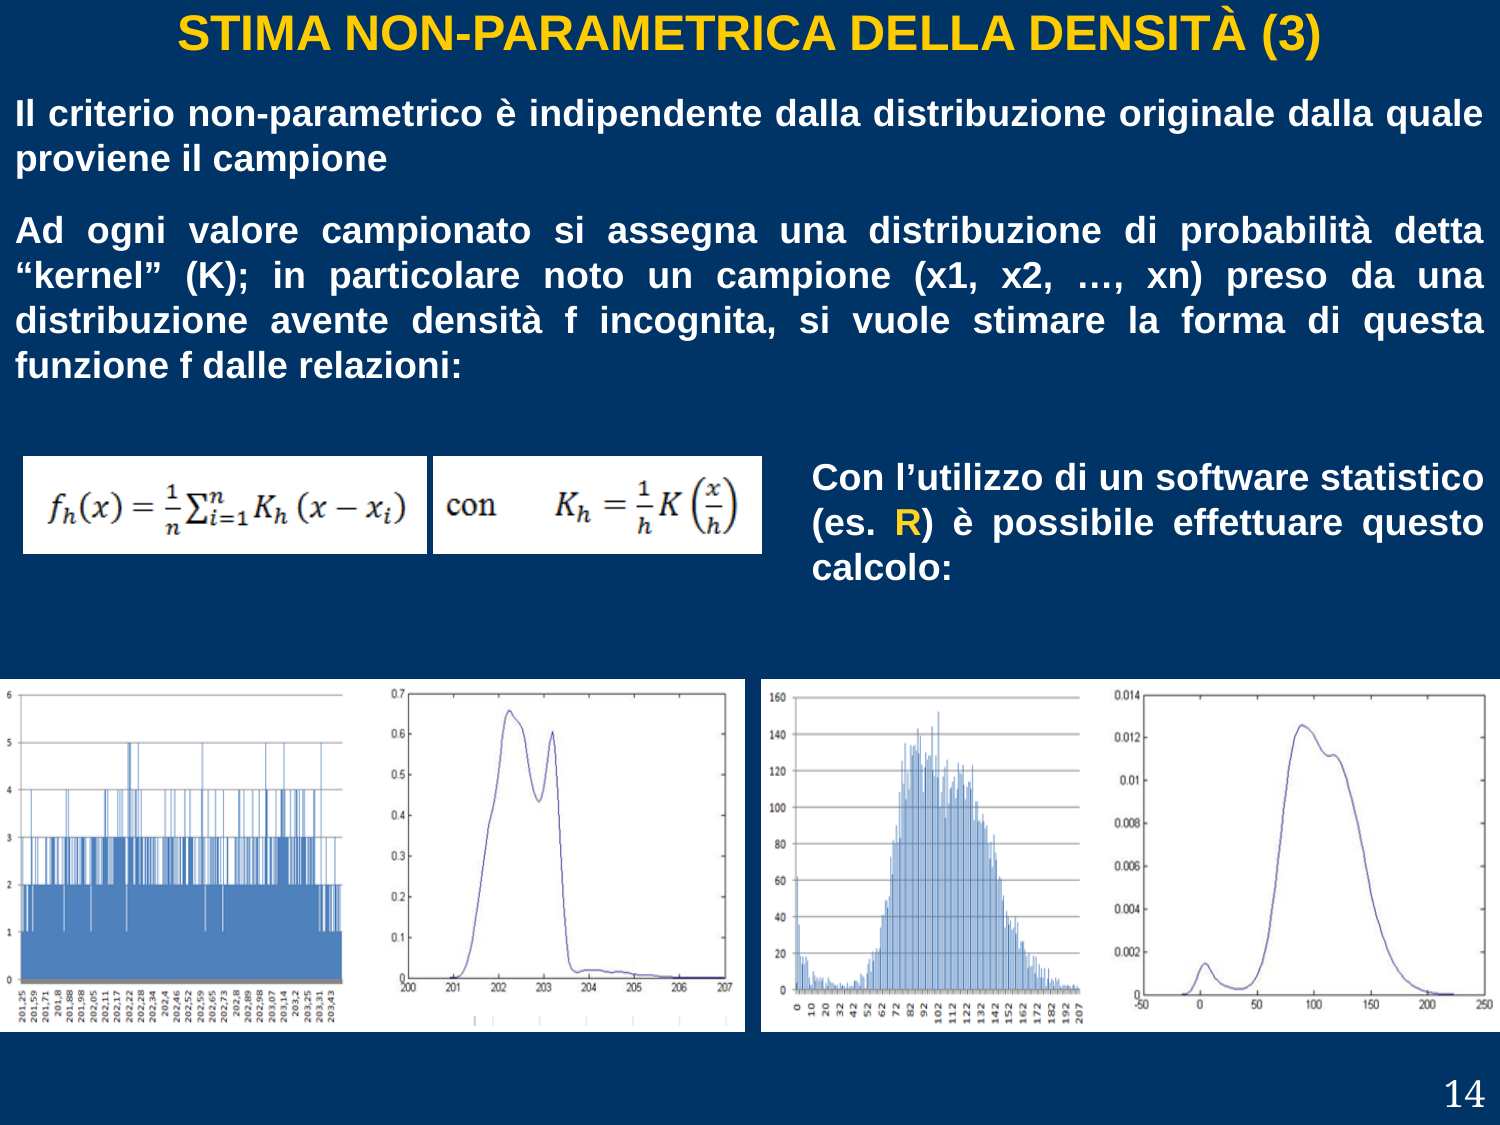

STIMA NON-PARAMETRICA DELLA DENSITÀ (3)
Il criterio non-parametrico è indipendente dalla distribuzione originale dalla quale proviene il campione
Ad ogni valore campionato si assegna una distribuzione di probabilità detta “kernel” (K); in particolare noto un campione (x1, x2, …, xn) preso da una distribuzione avente densità f incognita, si vuole stimare la forma di questa funzione f dalle relazioni:
Con l’utilizzo di un software statistico (es. R) è possibile effettuare questo calcolo: